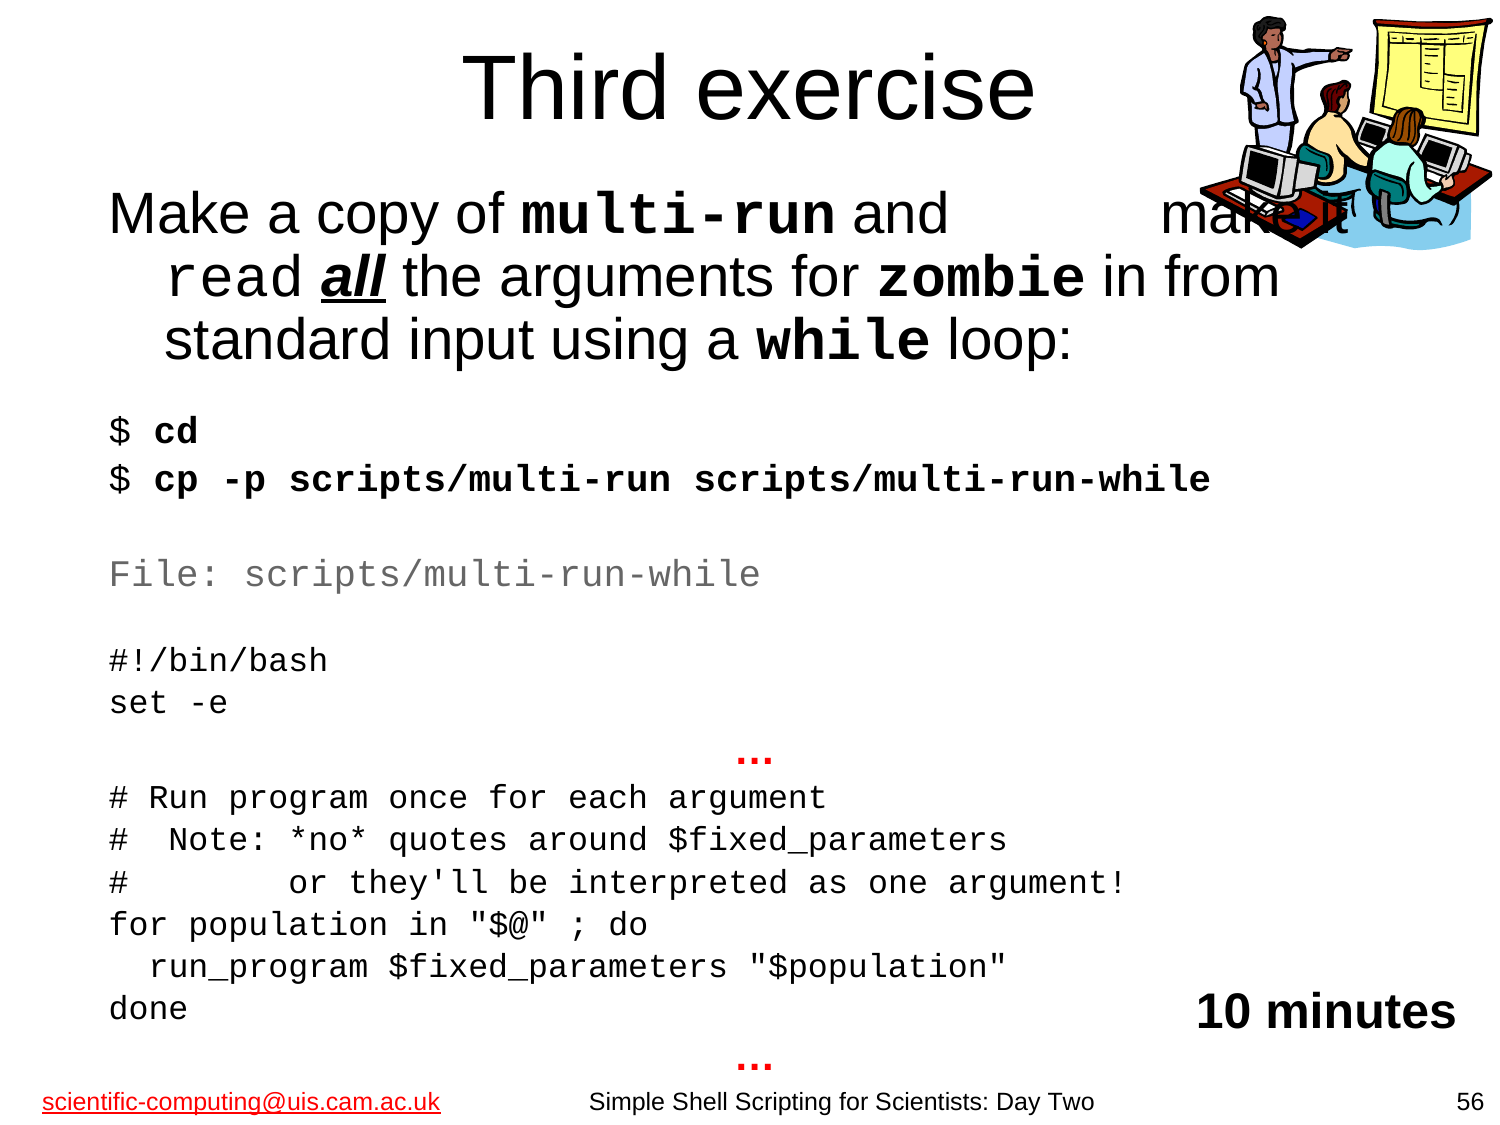

# Third exercise
Make a copy of multi-run and make it read all the arguments for zombie in from standard input using a while loop:
$ cd
$ cp -p scripts/multi-run scripts/multi-run-while
File: scripts/multi-run-while
#!/bin/bash
set -e
…
# Run program once for each argument
# Note: *no* quotes around $fixed_parameters
# or they'll be interpreted as one argument!
for population in "$@" ; do
 run_program $fixed_parameters "$population"
done
…
10 minutes
escience-support@ucs.cam.ac.uk	Simple Shell Scripting for Scientists: Day Two
56